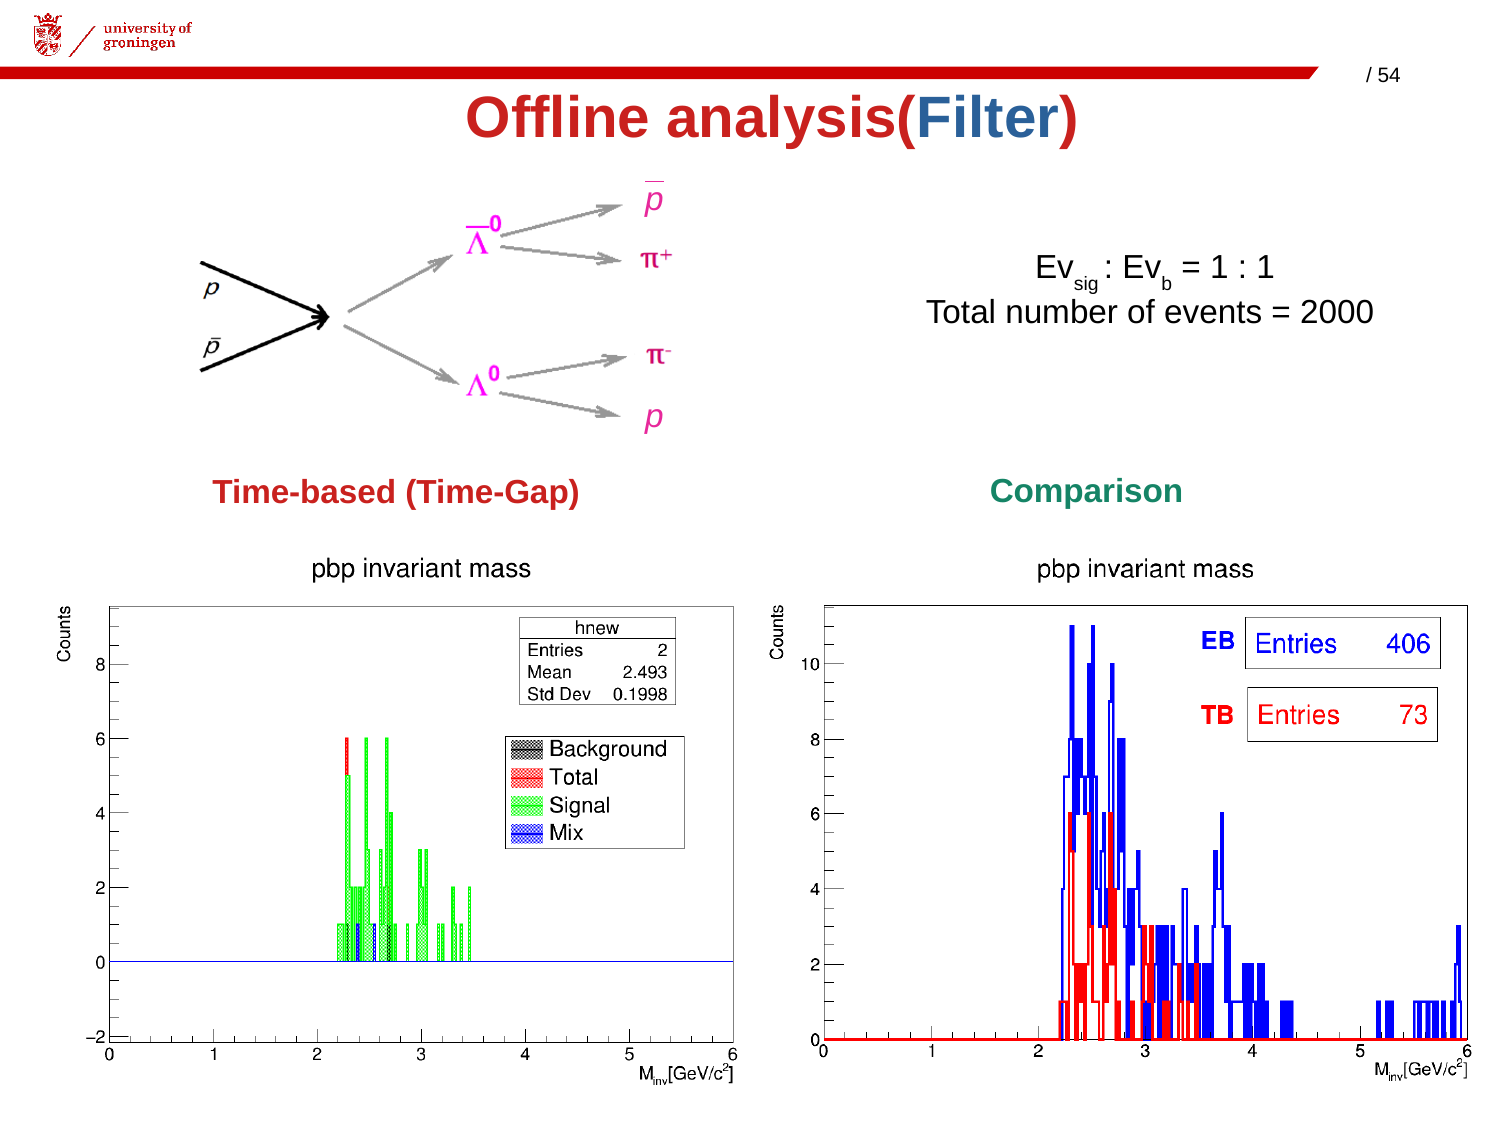

Offline analysis(Filter)
Evsig : Evb = 1 : 1
Total number of events = 2000
p
p
Comparison
Time-based (Time-Gap)